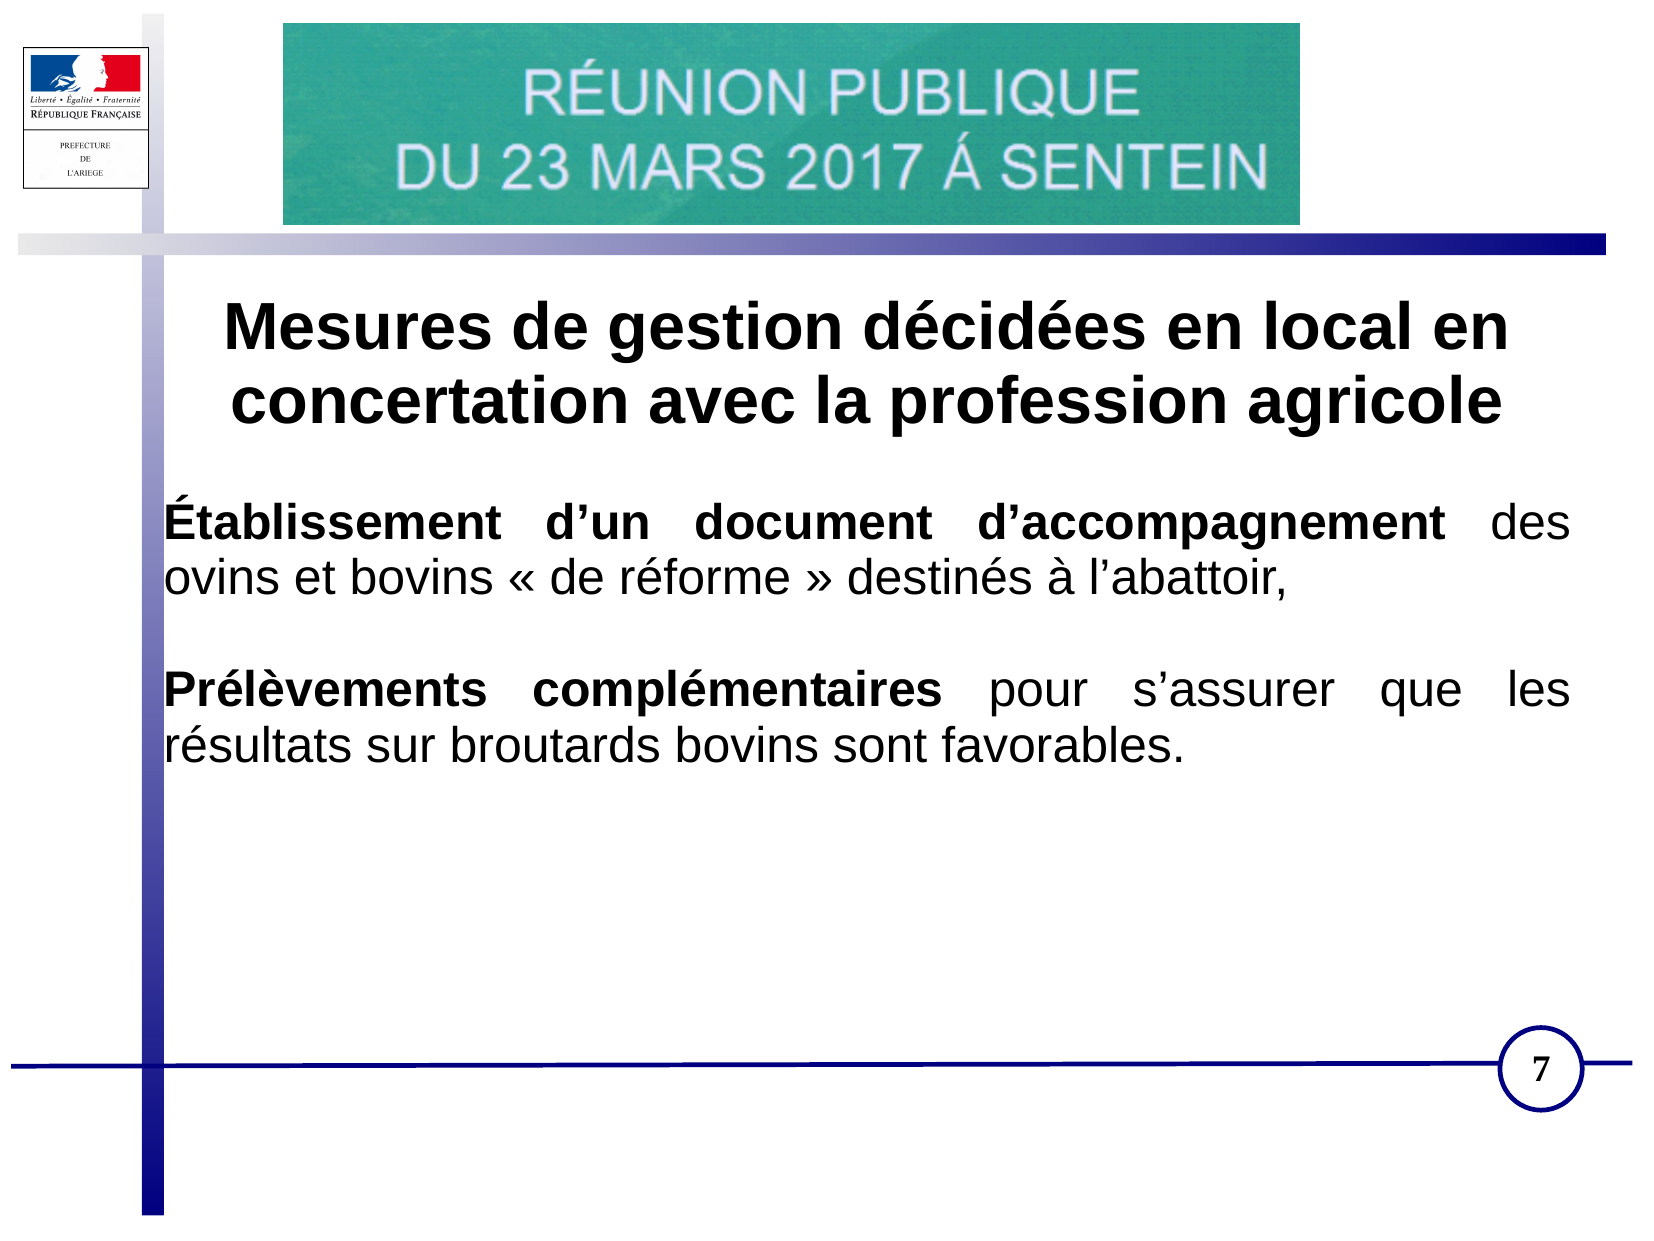

# Mesures de gestion décidées en local en concertation avec la profession agricole
Établissement d’un document d’accompagnement des ovins et bovins « de réforme » destinés à l’abattoir,
Prélèvements complémentaires pour s’assurer que les résultats sur broutards bovins sont favorables.